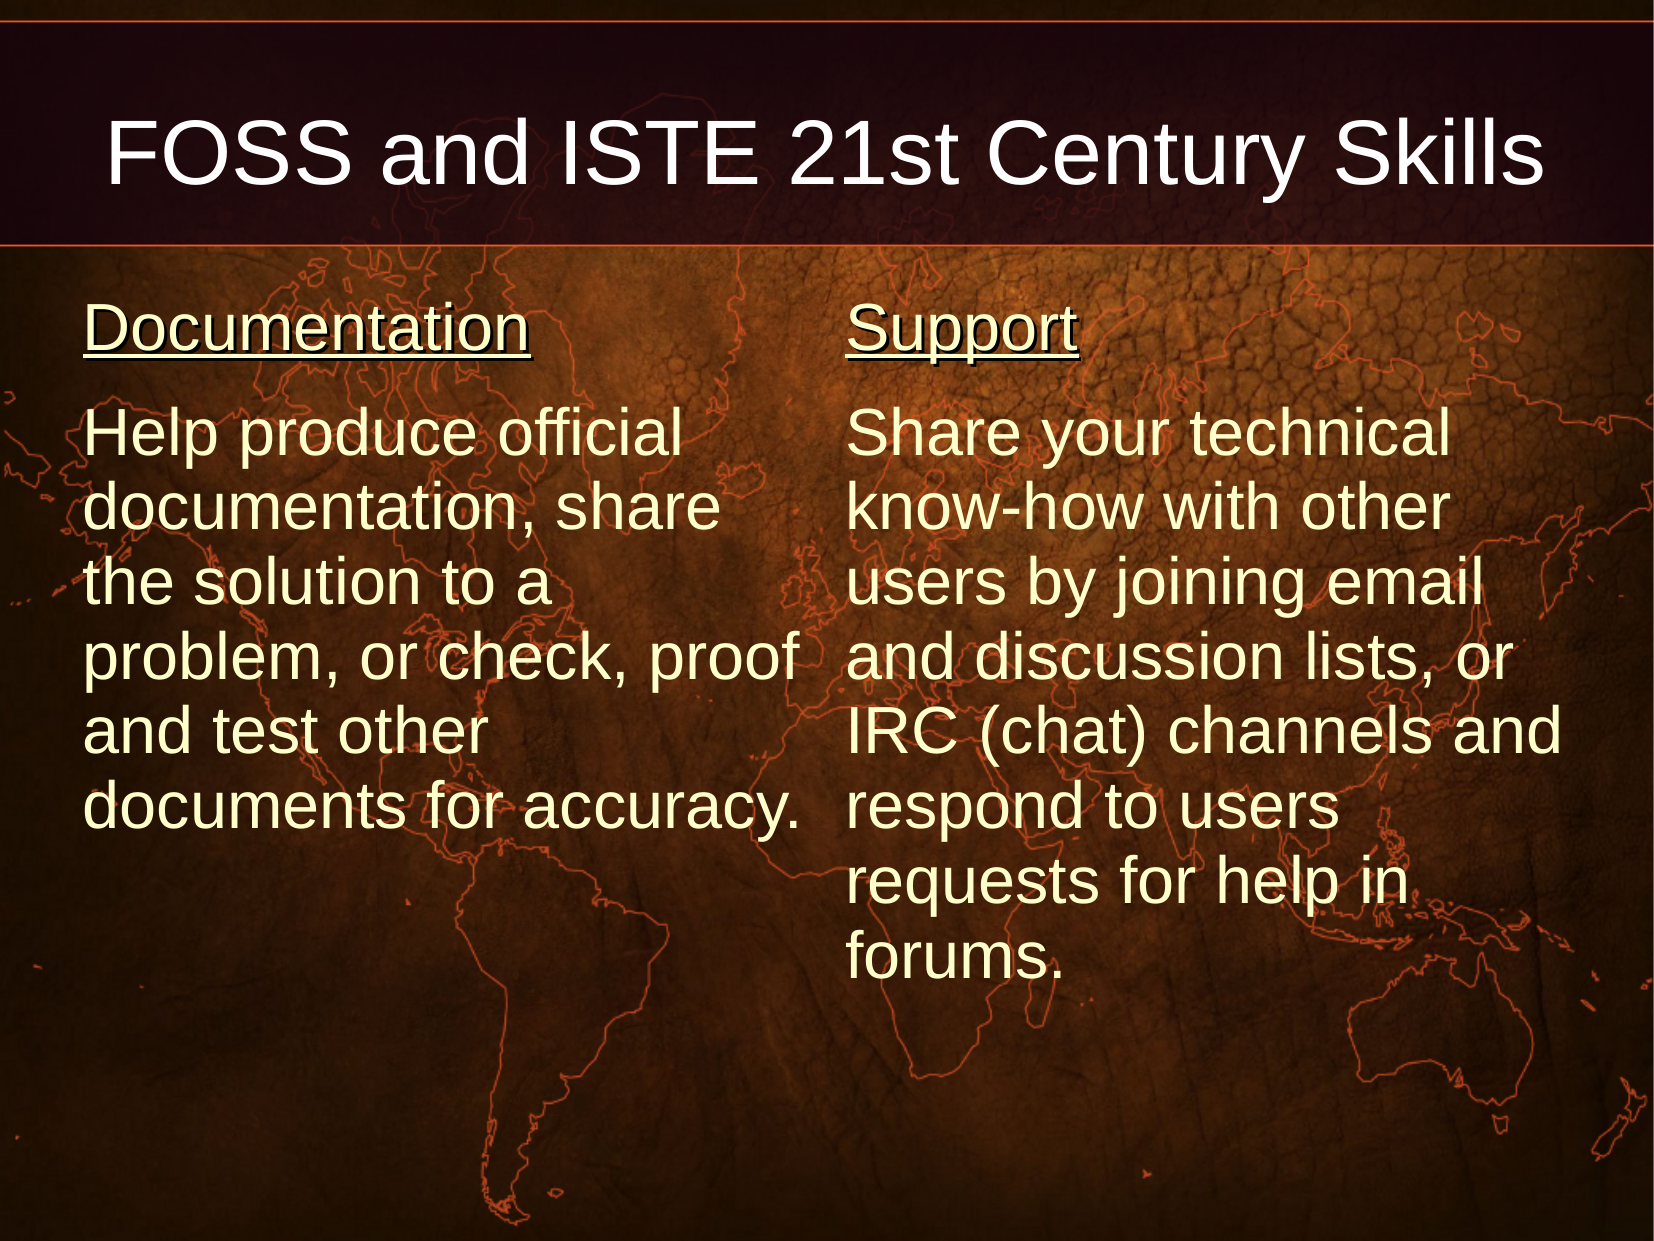

# FOSS and ISTE 21st Century Skills
Documentation
Help produce official documentation, share the solution to a problem, or check, proof and test other documents for accuracy.
Support
Share your technical know-how with other users by joining email and discussion lists, or IRC (chat) channels and respond to users requests for help in forums.